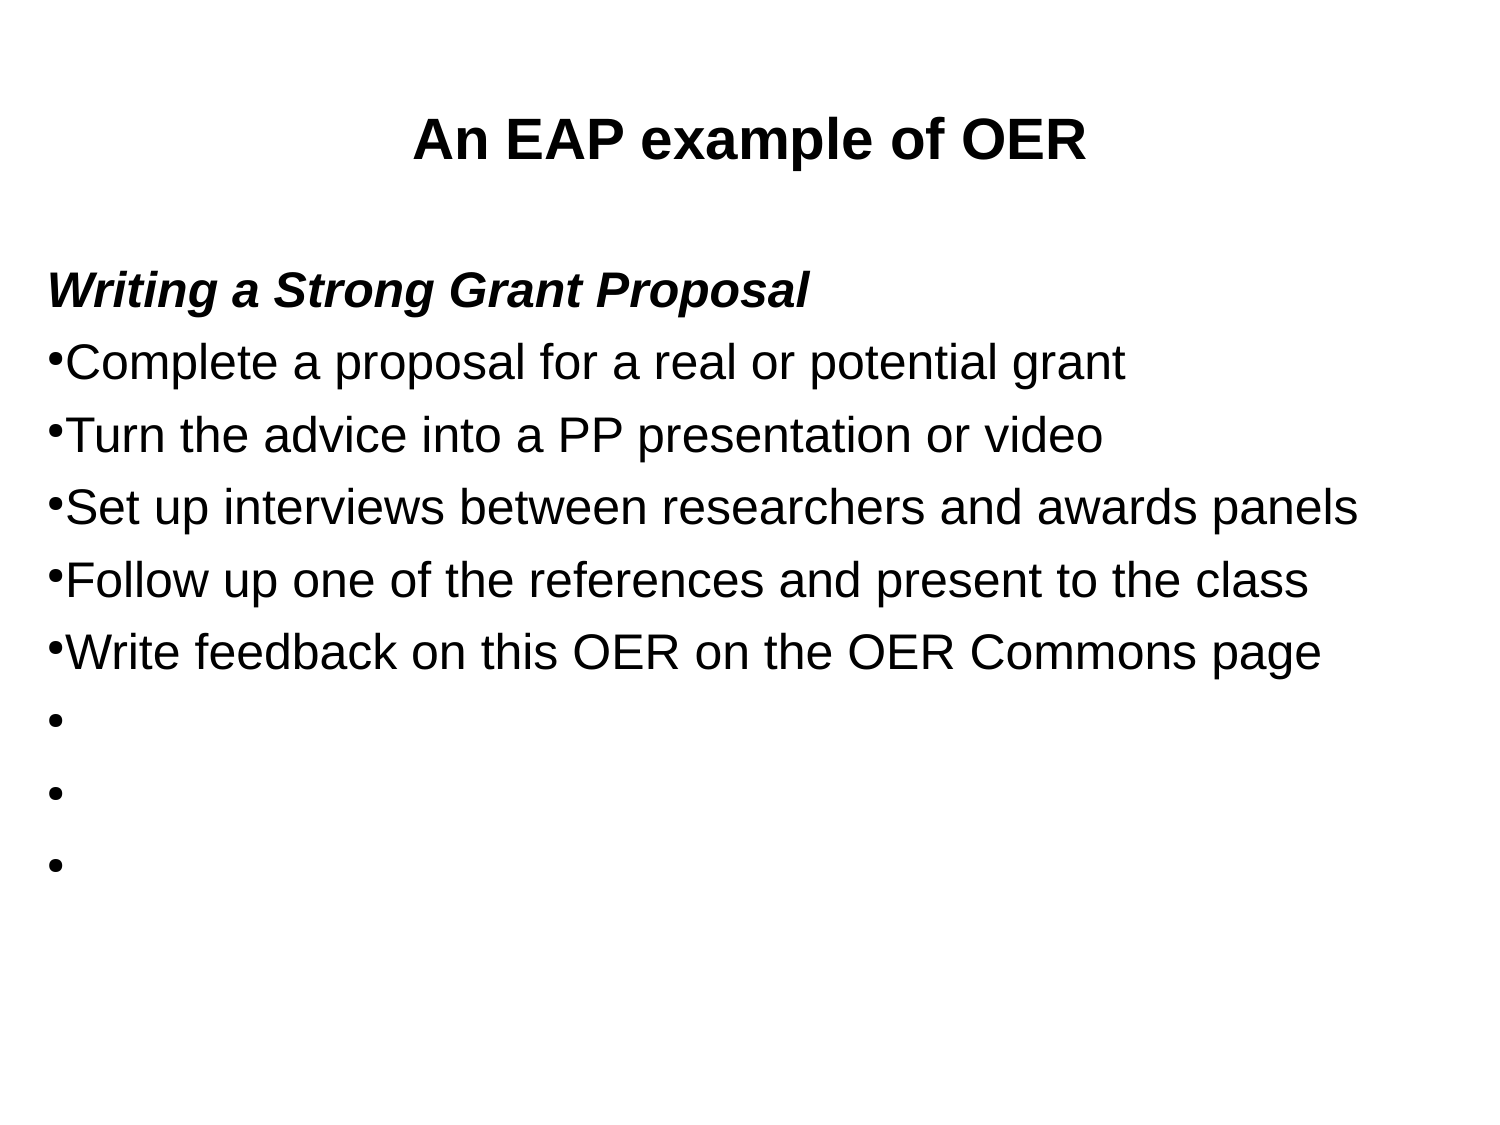

# An EAP example of OER
Writing a Strong Grant Proposal
Complete a proposal for a real or potential grant
Turn the advice into a PP presentation or video
Set up interviews between researchers and awards panels
Follow up one of the references and present to the class
Write feedback on this OER on the OER Commons page